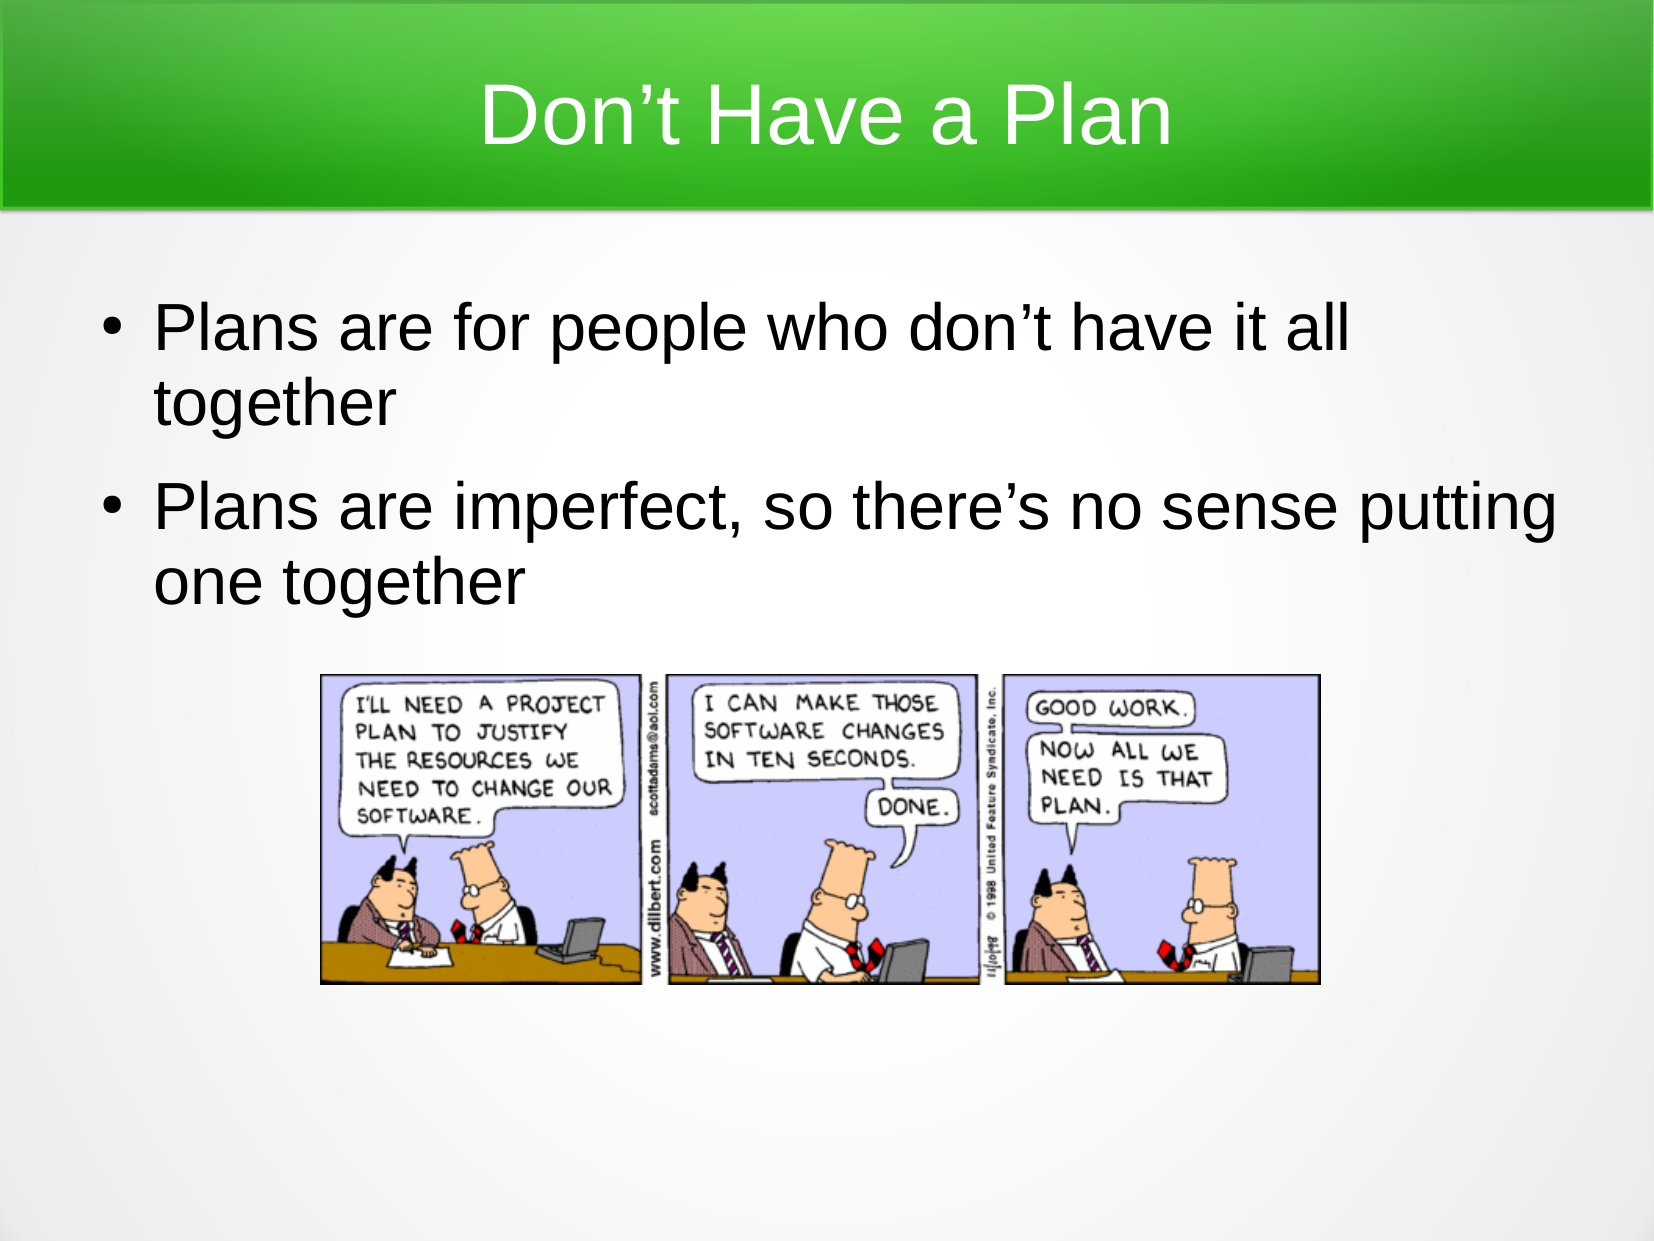

# Don’t Have a Plan
Plans are for people who don’t have it all together
Plans are imperfect, so there’s no sense putting one together